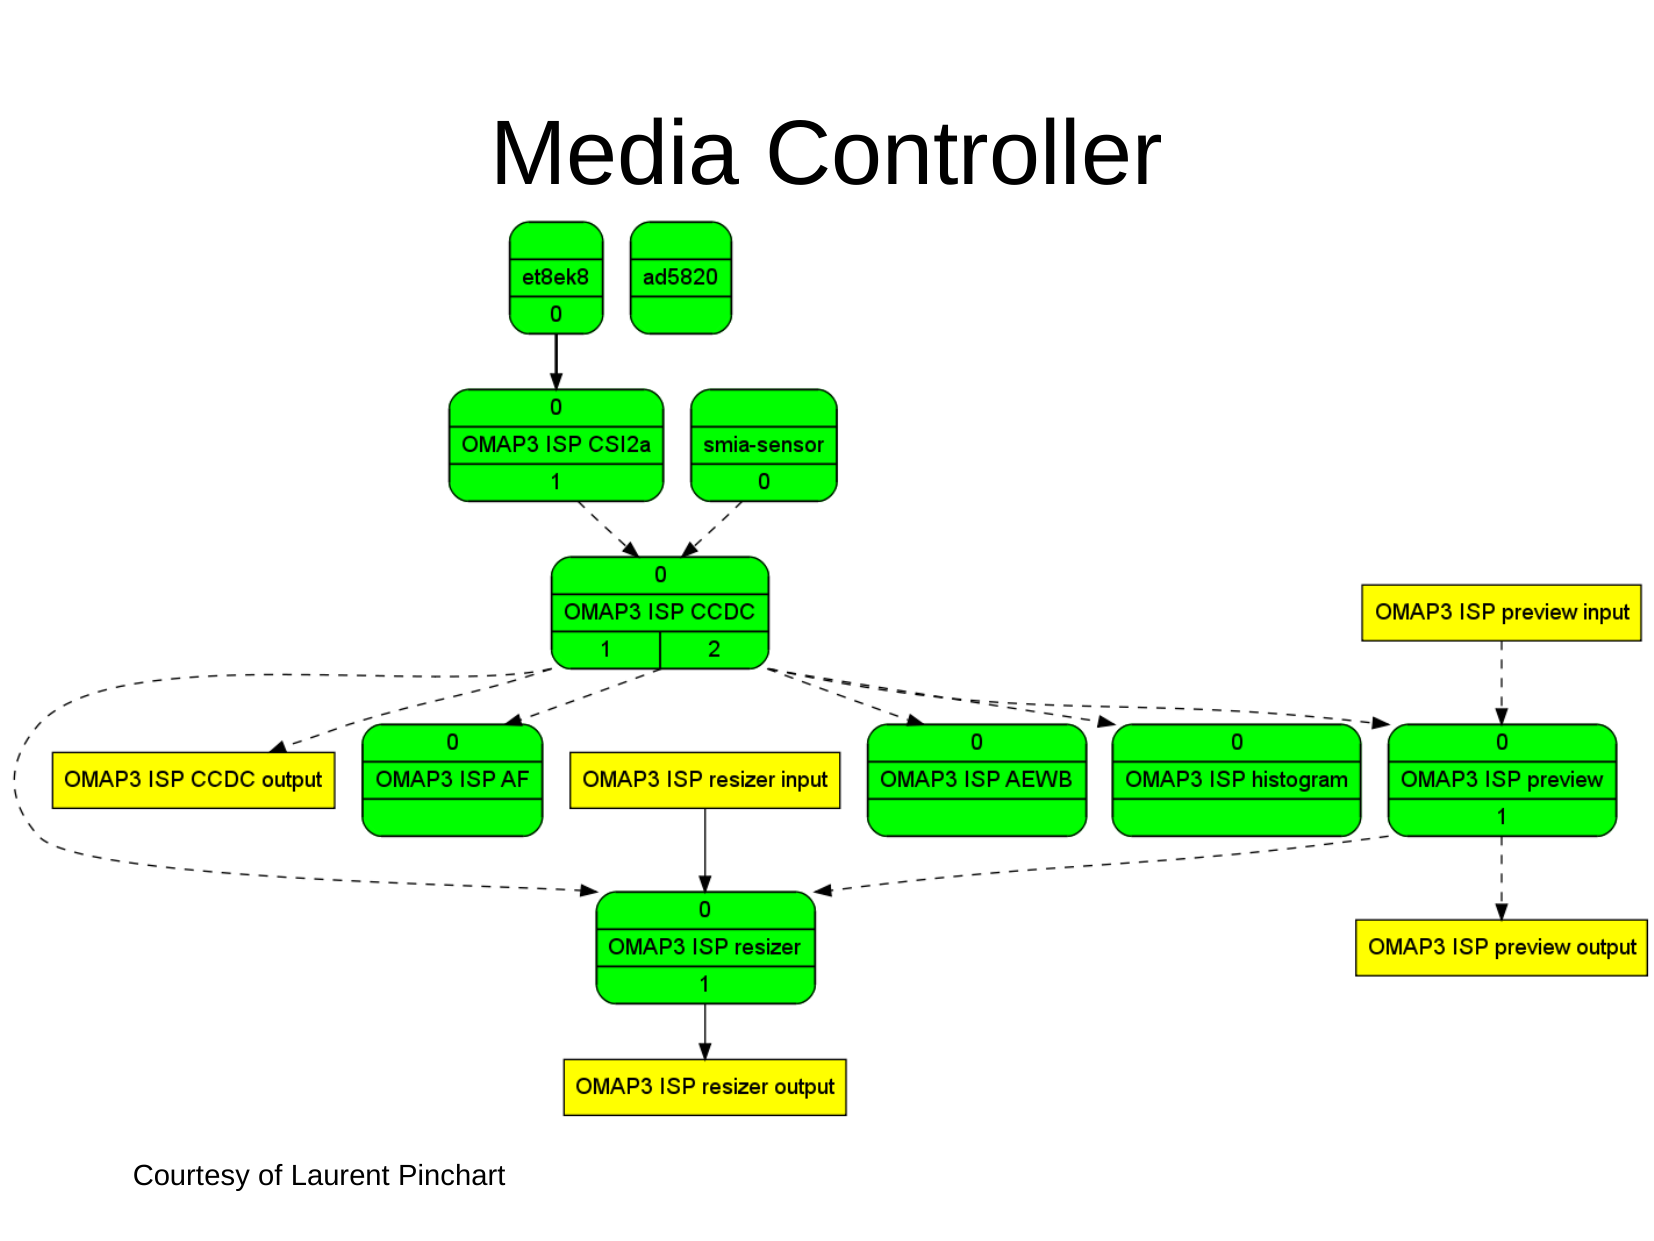

# Media Controller
Courtesy of Laurent Pinchart